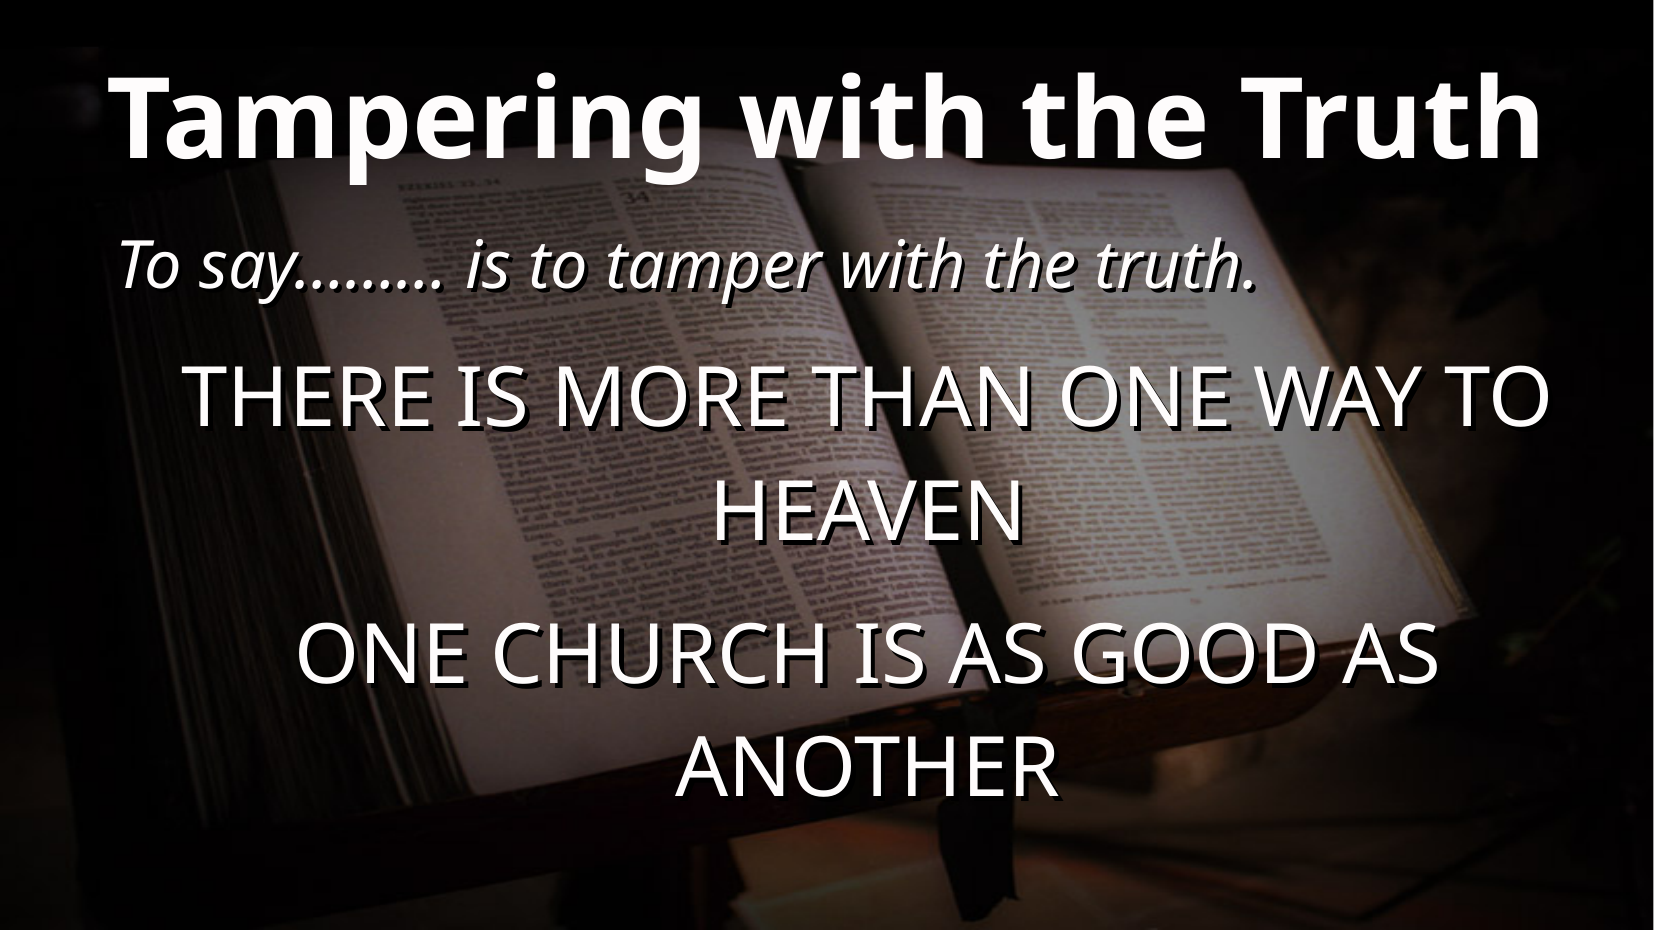

# Tampering with the Truth
To say……… is to tamper with the truth.
THERE IS MORE THAN ONE WAY TO HEAVEN
ONE CHURCH IS AS GOOD AS ANOTHER